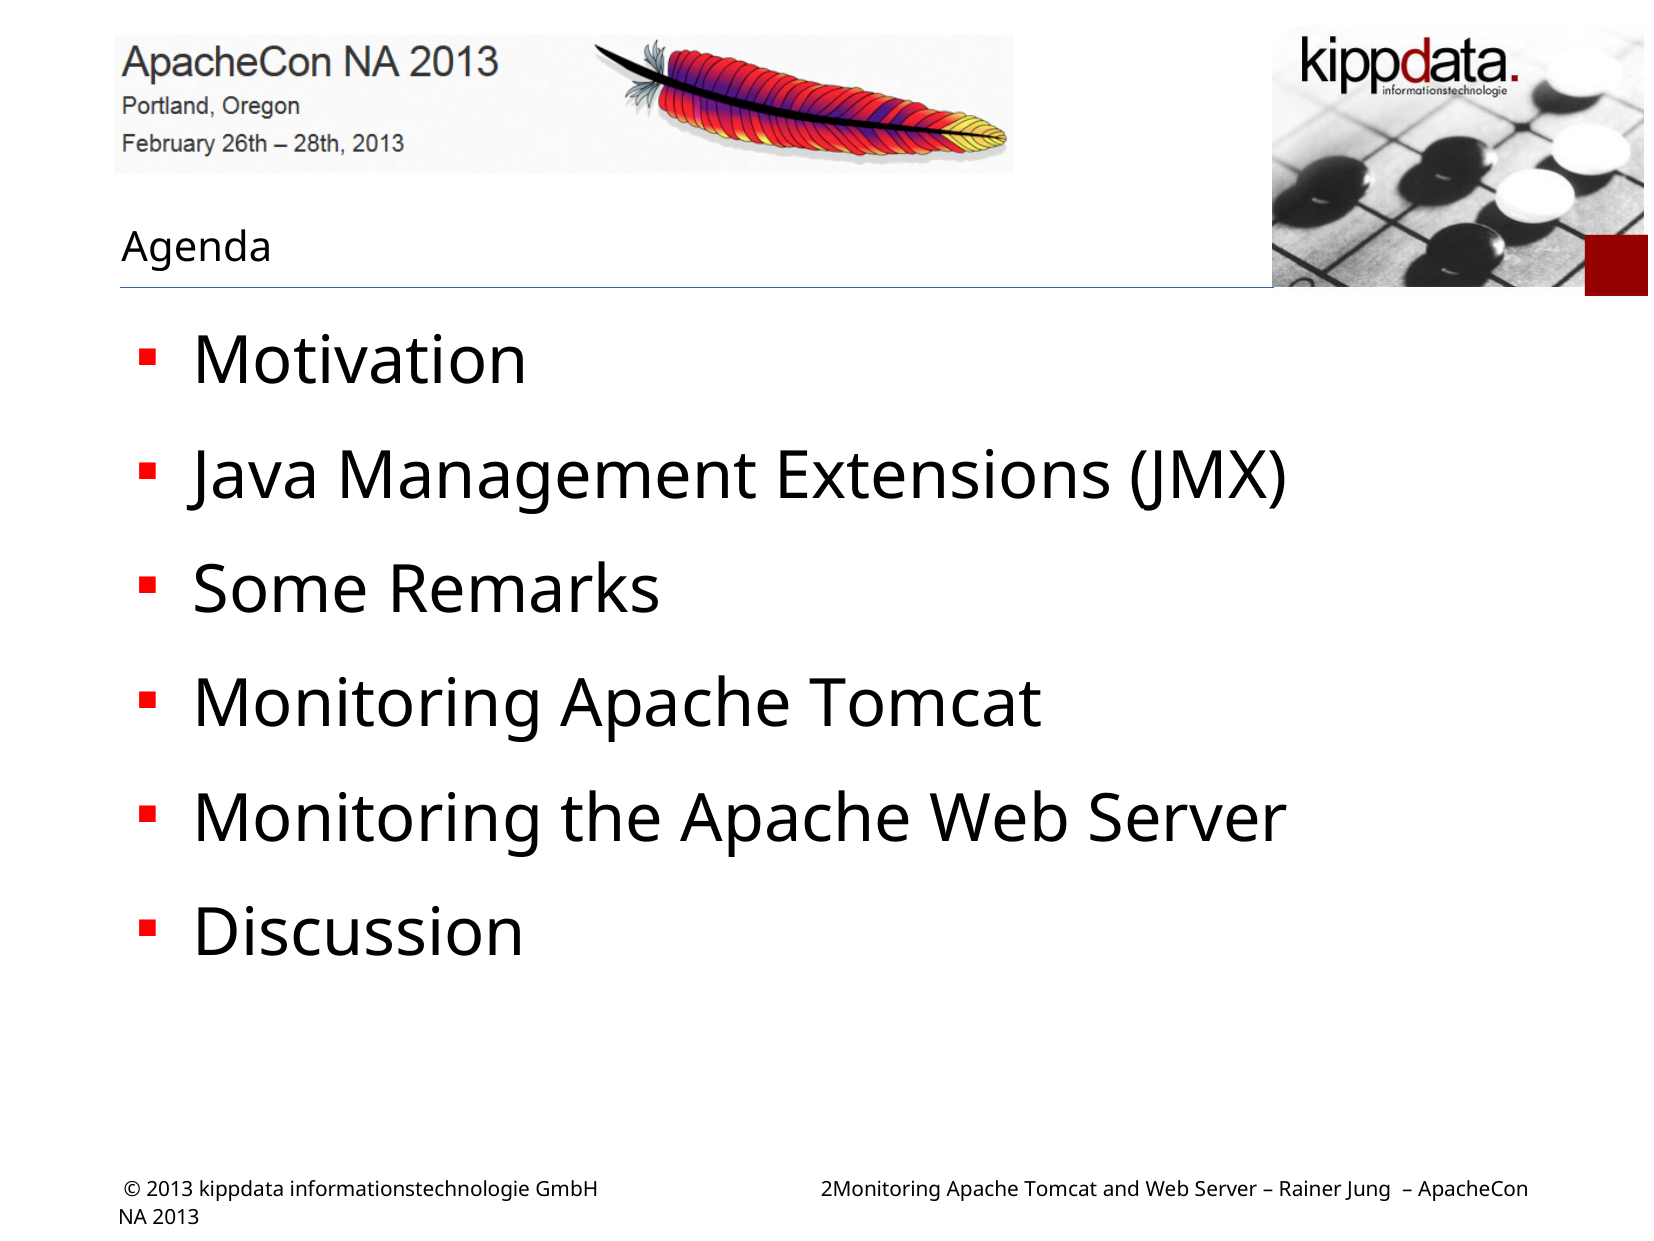

# Agenda
Motivation
Java Management Extensions (JMX)
Some Remarks
Monitoring Apache Tomcat
Monitoring the Apache Web Server
Discussion